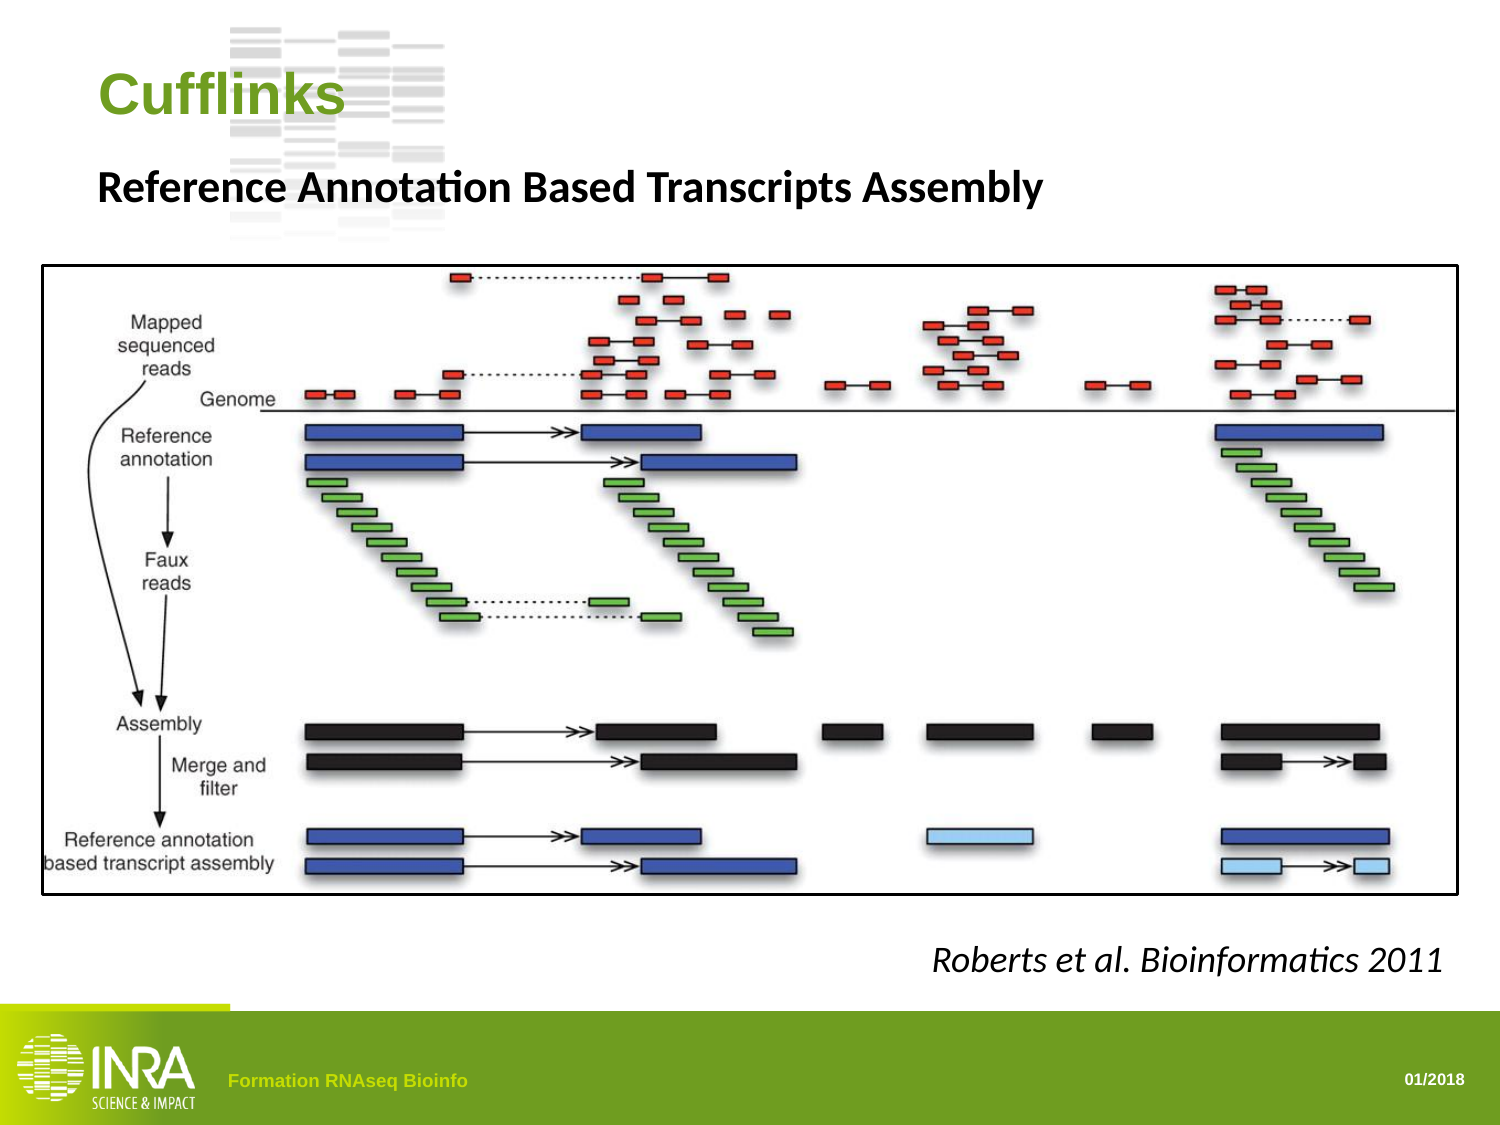

Cufflinks
Reference Annotation Based Transcripts Assembly
Roberts et al. Bioinformatics 2011